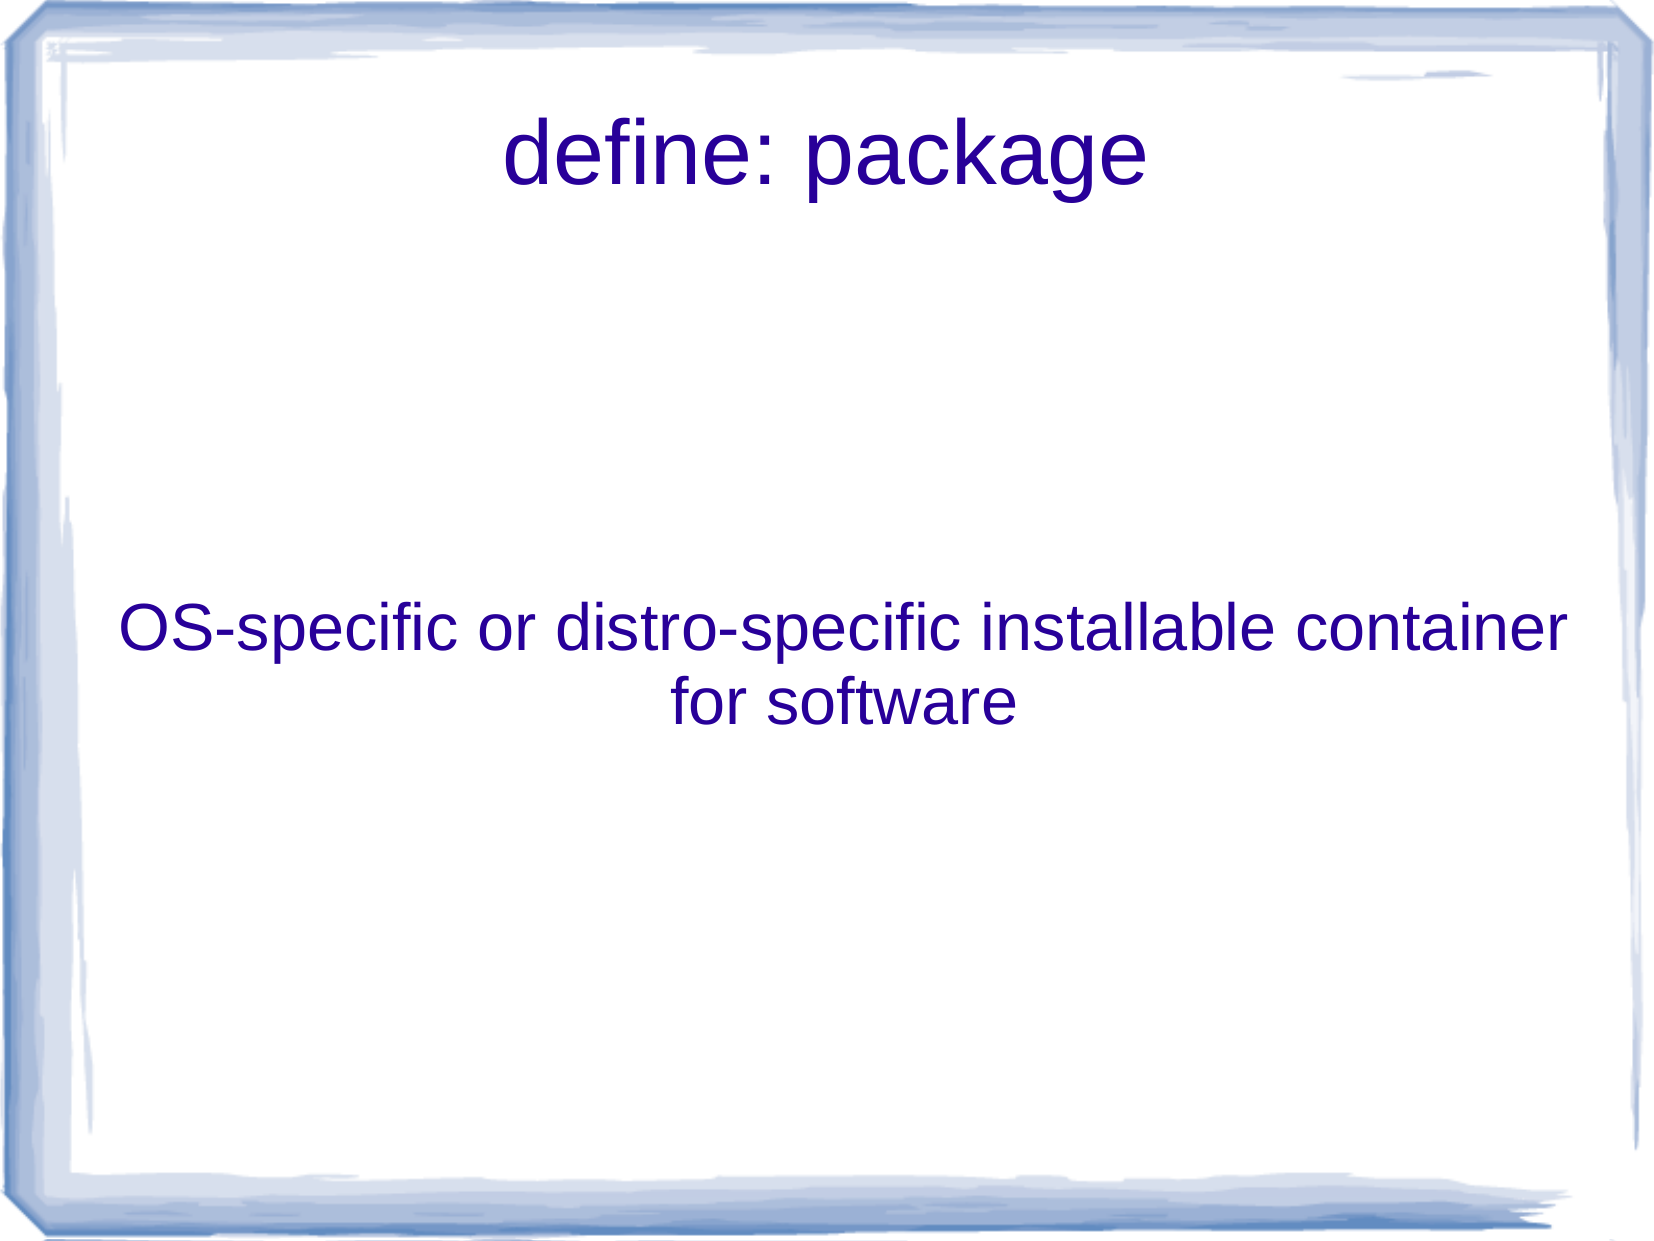

# define: package
OS-specific or distro-specific installable container for software